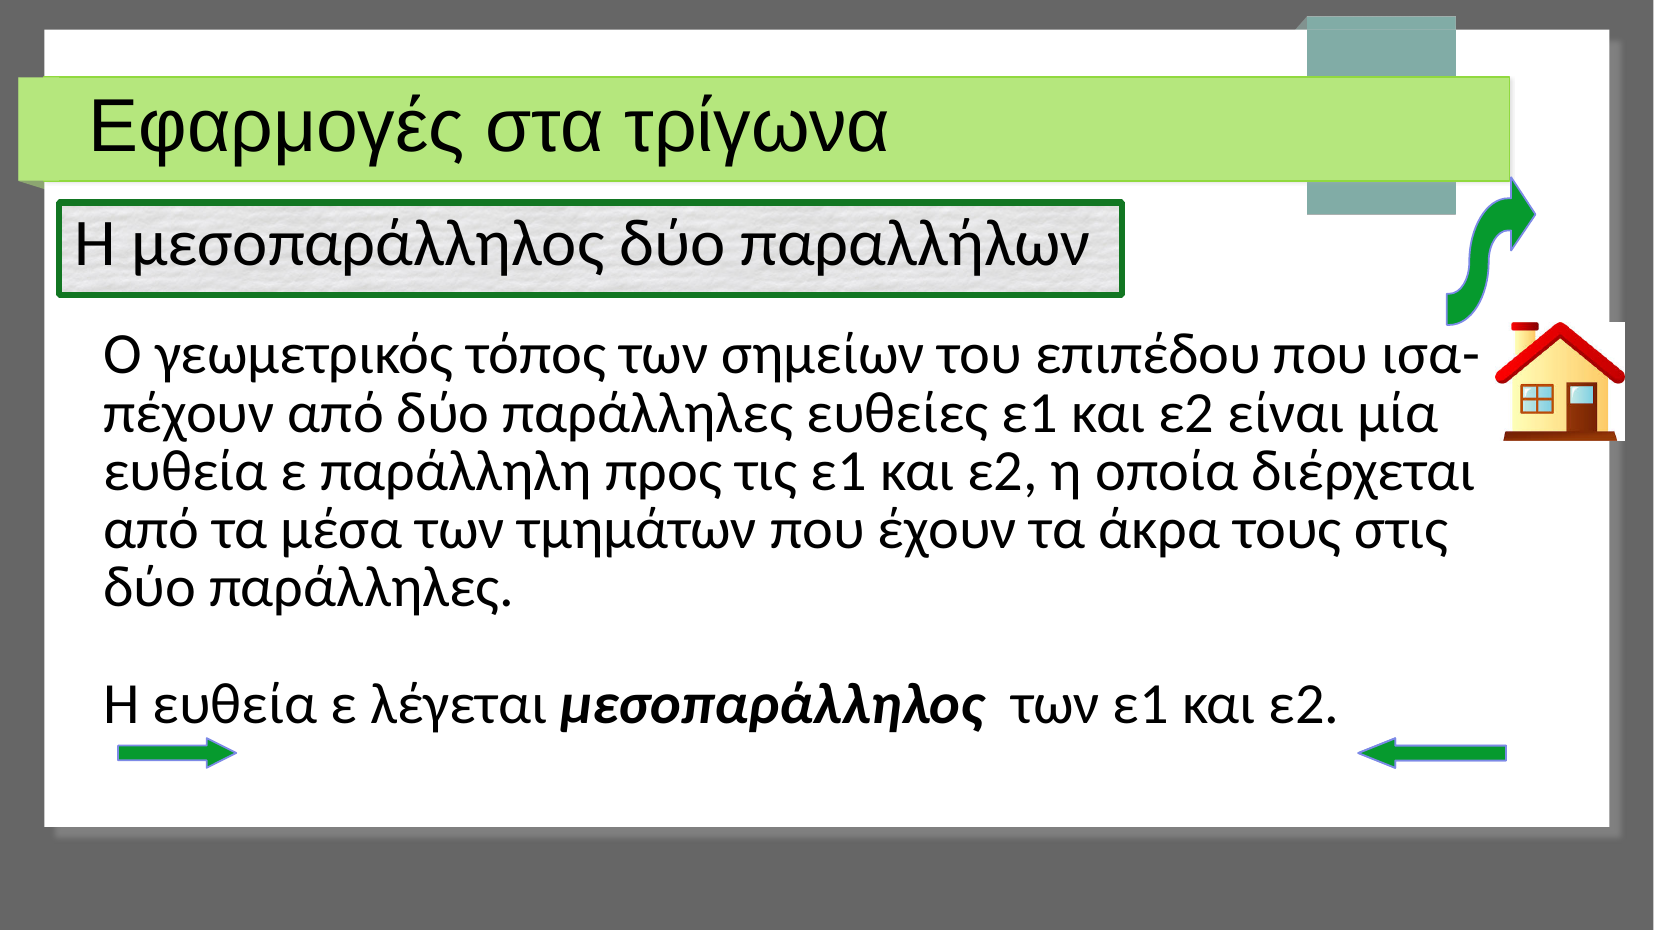

# Εφαρμογές στα τρίγωνα
Η μεσοπαράλληλος δύο παραλλήλων
Ο γεωμετρικός τόπος των σημείων του επιπέδου που ισα-
πέχουν από δύο παράλληλες ευθείες ε1 και ε2 είναι μία
ευθεία ε παράλληλη προς τις ε1 και ε2, η οποία διέρχεται
από τα μέσα των τμημάτων που έχουν τα άκρα τους στις
δύο παράλληλες.
Η ευθεία ε λέγεται μεσοπαράλληλος των ε1 και ε2.